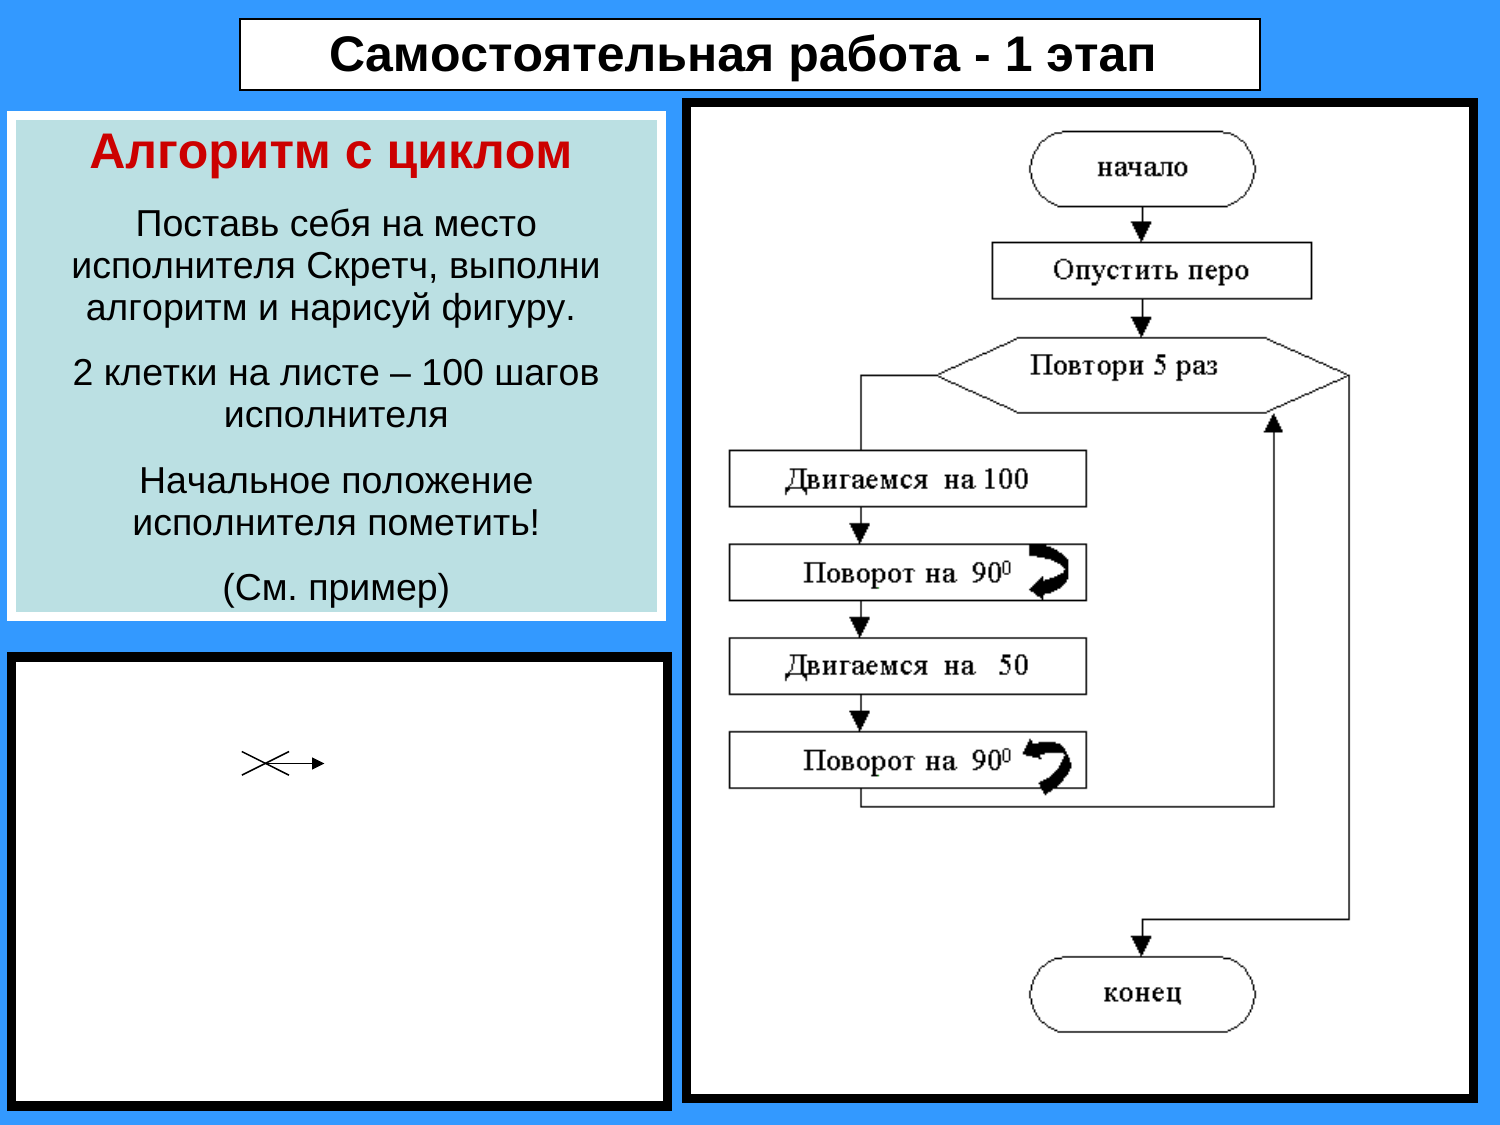

Самостоятельная работа - 1 этап
Алгоритм с циклом
Поставь себя на место исполнителя Скретч, выполни алгоритм и нарисуй фигуру.
2 клетки на листе – 100 шагов исполнителя
Начальное положение исполнителя пометить!
(См. пример)